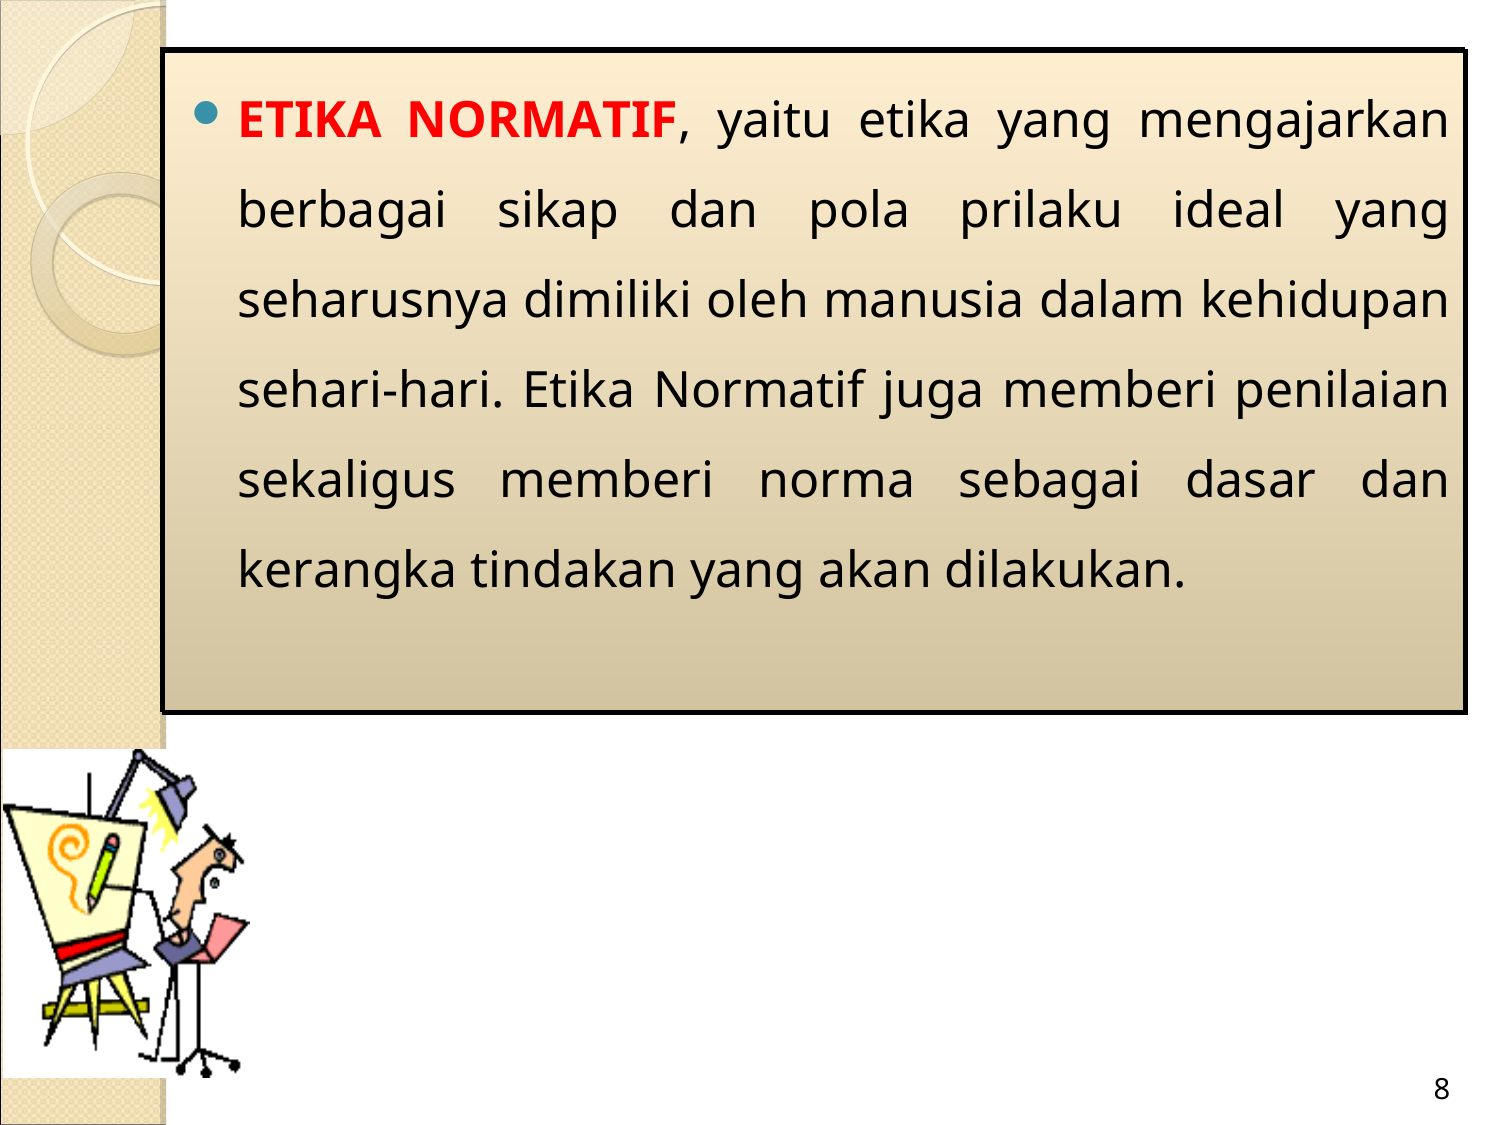

# ETIKA NORMATIF, yaitu etika yang mengajarkan berbagai sikap dan pola prilaku ideal yang seharusnya dimiliki oleh manusia dalam kehidupan sehari-hari. Etika Normatif juga memberi penilaian sekaligus memberi norma sebagai dasar dan kerangka tindakan yang akan dilakukan.
8